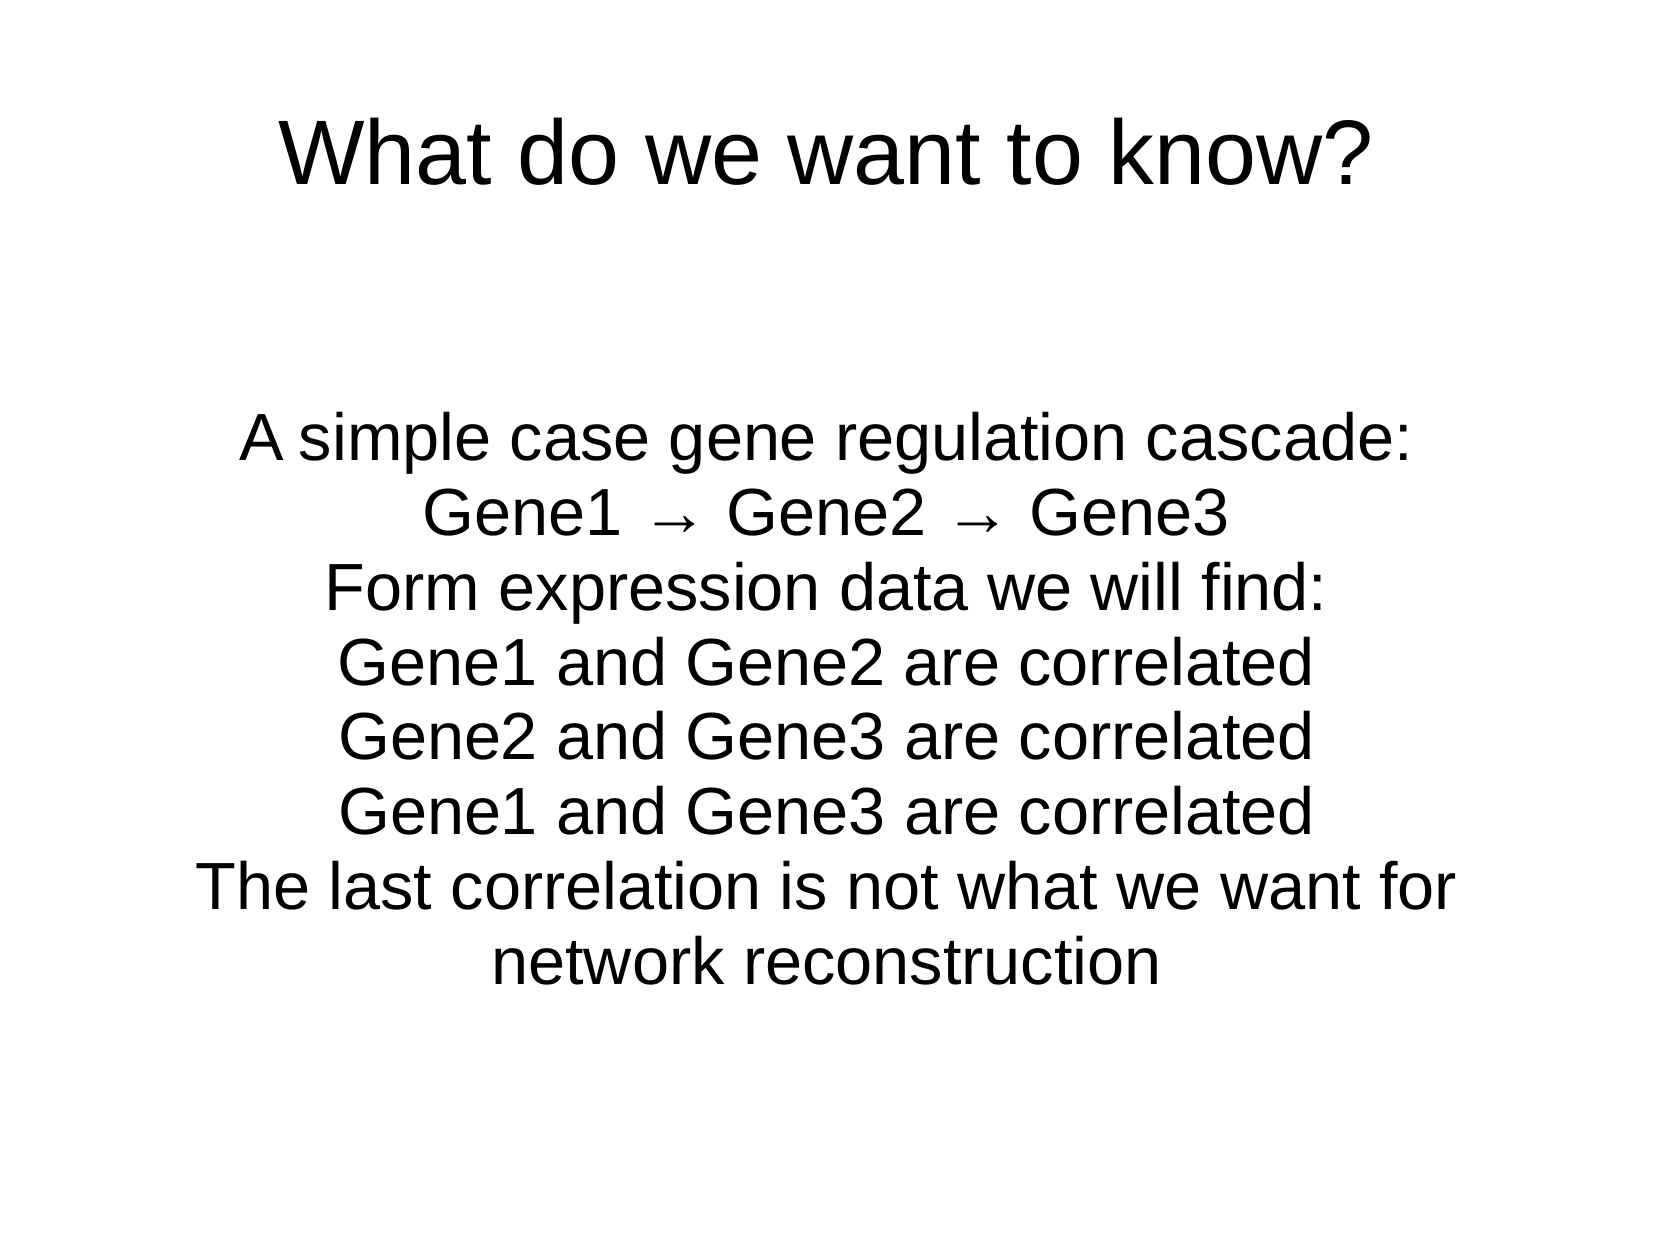

# What do we want to know?
A simple case gene regulation cascade:
Gene1 → Gene2 → Gene3
Form expression data we will find:
 Gene1 and Gene2 are correlated
Gene2 and Gene3 are correlated
Gene1 and Gene3 are correlated
The last correlation is not what we want for network reconstruction